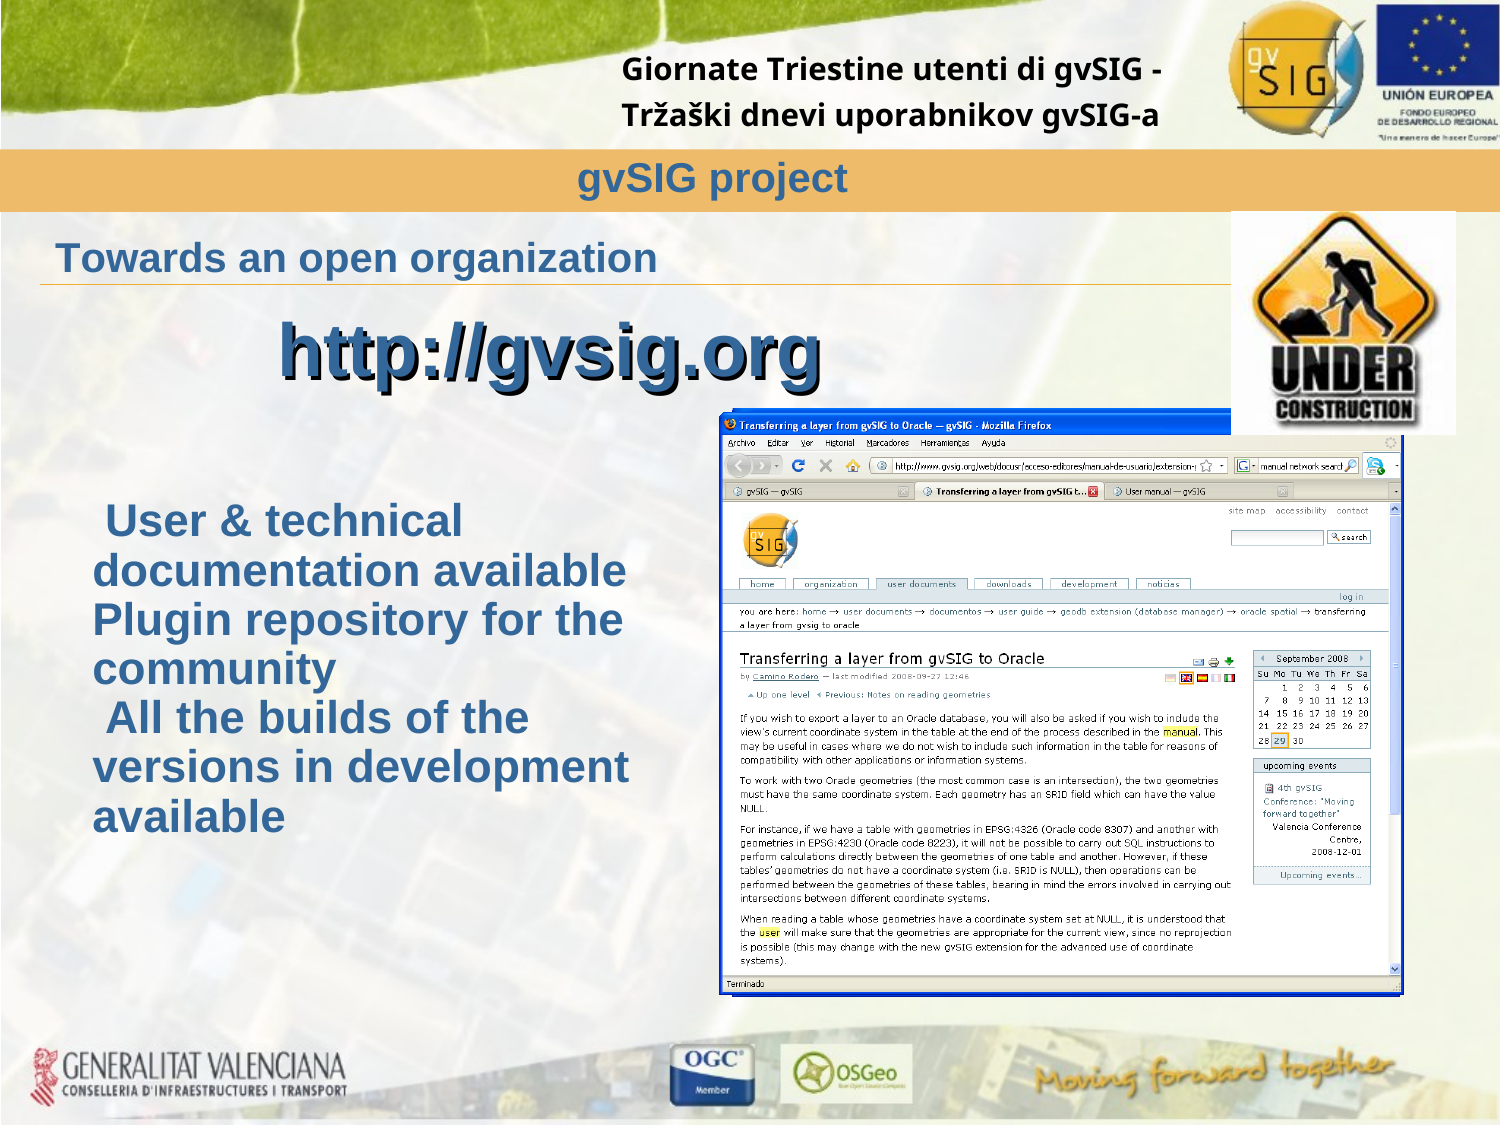

gvSIG project
Towards an open organization
http://gvsig.org
 User & technical documentation available
Plugin repository for the community
 All the builds of the versions in development available